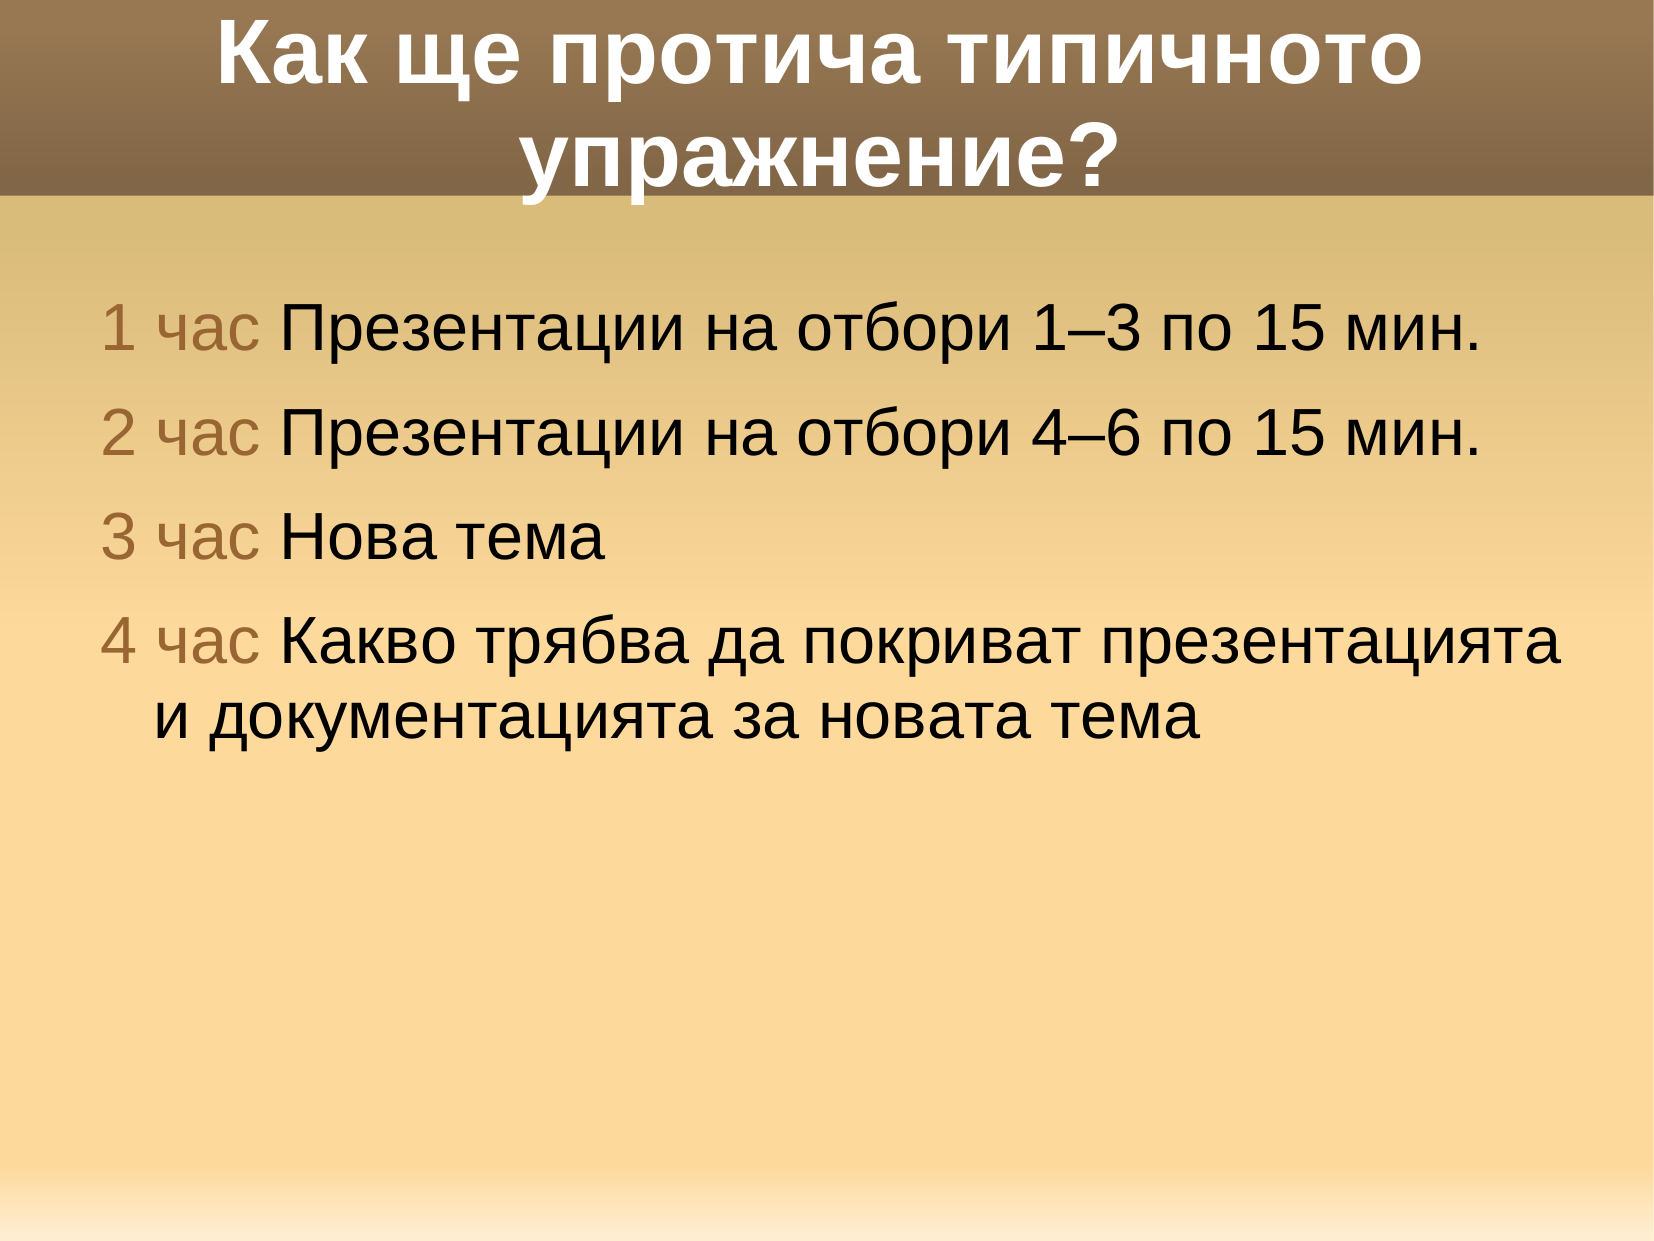

# Как ще протича типичното упражнение?
Презентации на отбори 1–3 по 15 мин.
Презентации на отбори 4–6 по 15 мин.
Нова тема
Какво трябва да покриват презентацията и документацията за новата тема